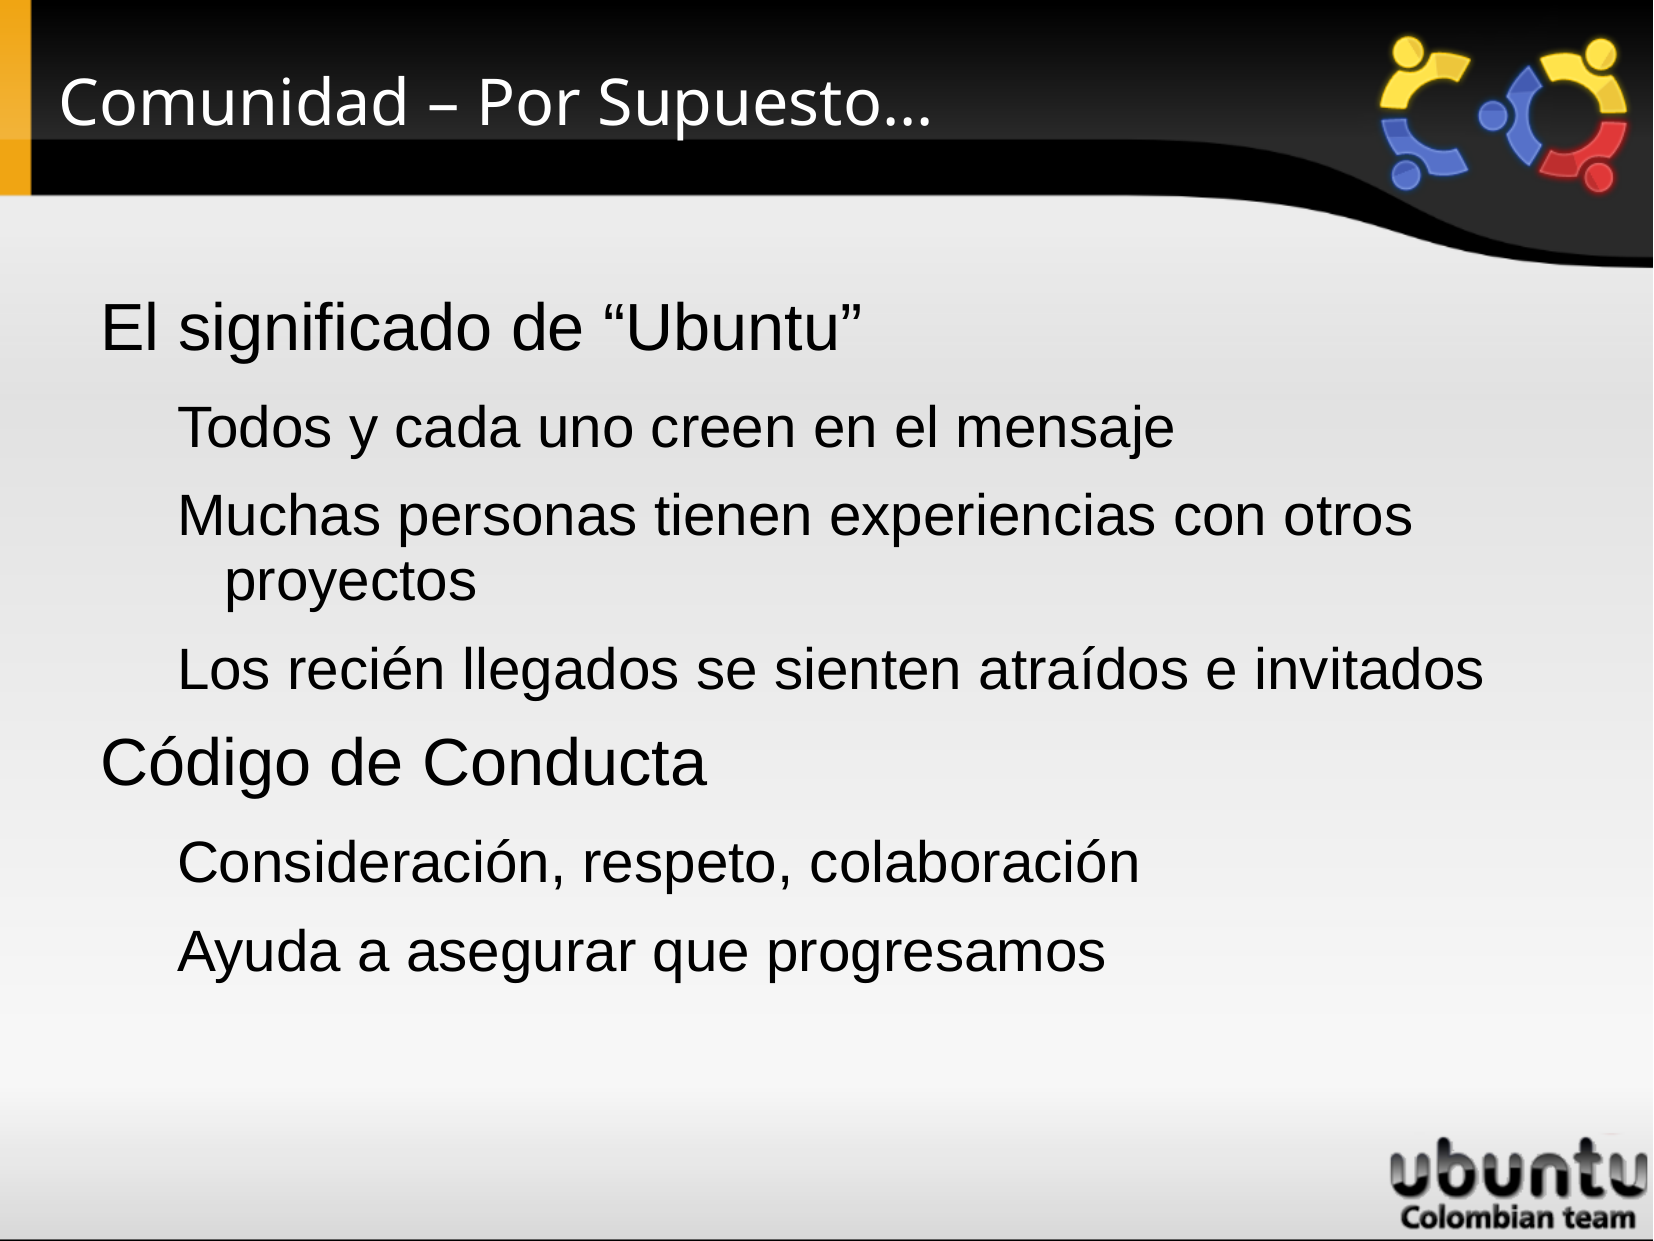

# Comunidad – Por Supuesto...
El significado de “Ubuntu”
Todos y cada uno creen en el mensaje
Muchas personas tienen experiencias con otros proyectos
Los recién llegados se sienten atraídos e invitados
Código de Conducta
Consideración, respeto, colaboración
Ayuda a asegurar que progresamos